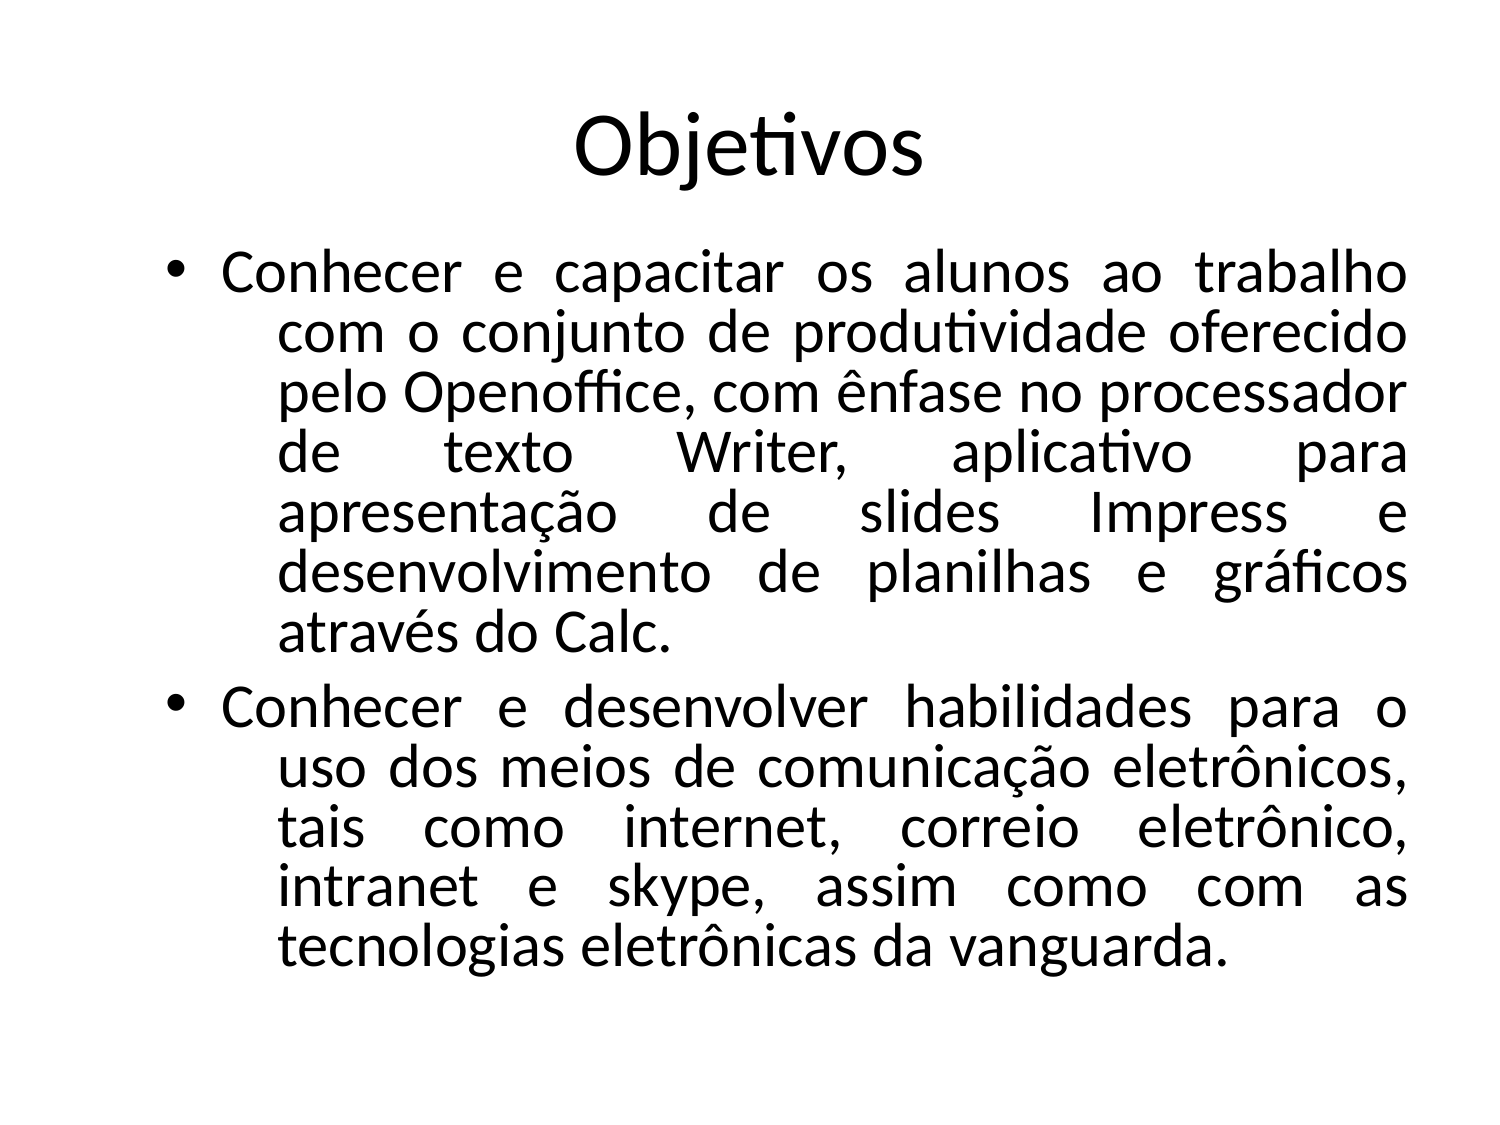

# Objetivos
Conhecer e capacitar os alunos ao trabalho com o conjunto de produtividade oferecido pelo Openoffice, com ênfase no processador de texto Writer, aplicativo para apresentação de slides Impress e desenvolvimento de planilhas e gráficos através do Calc.
Conhecer e desenvolver habilidades para o uso dos meios de comunicação eletrônicos, tais como internet, correio eletrônico, intranet e skype, assim como com as tecnologias eletrônicas da vanguarda.